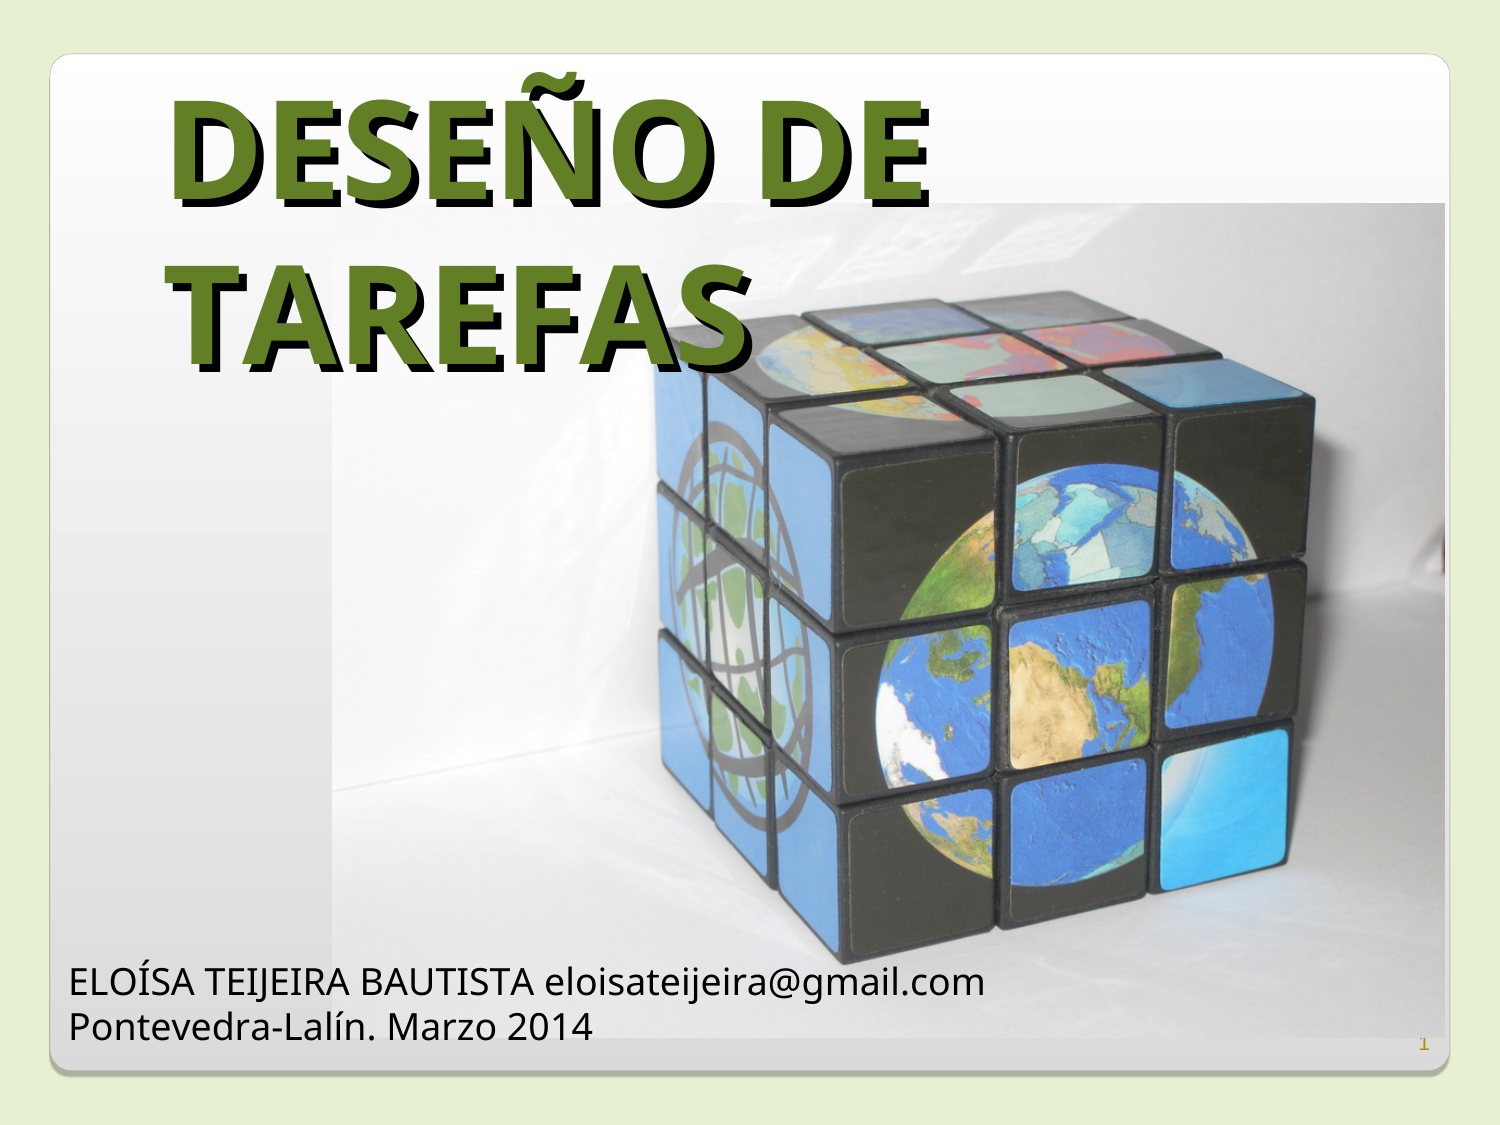

| DESEÑO DE TAREFAS |
| --- |
| ELOÍSA TEIJEIRA BAUTISTA eloisateijeira@gmail.com Pontevedra-Lalín. Marzo 2014 |
| --- |